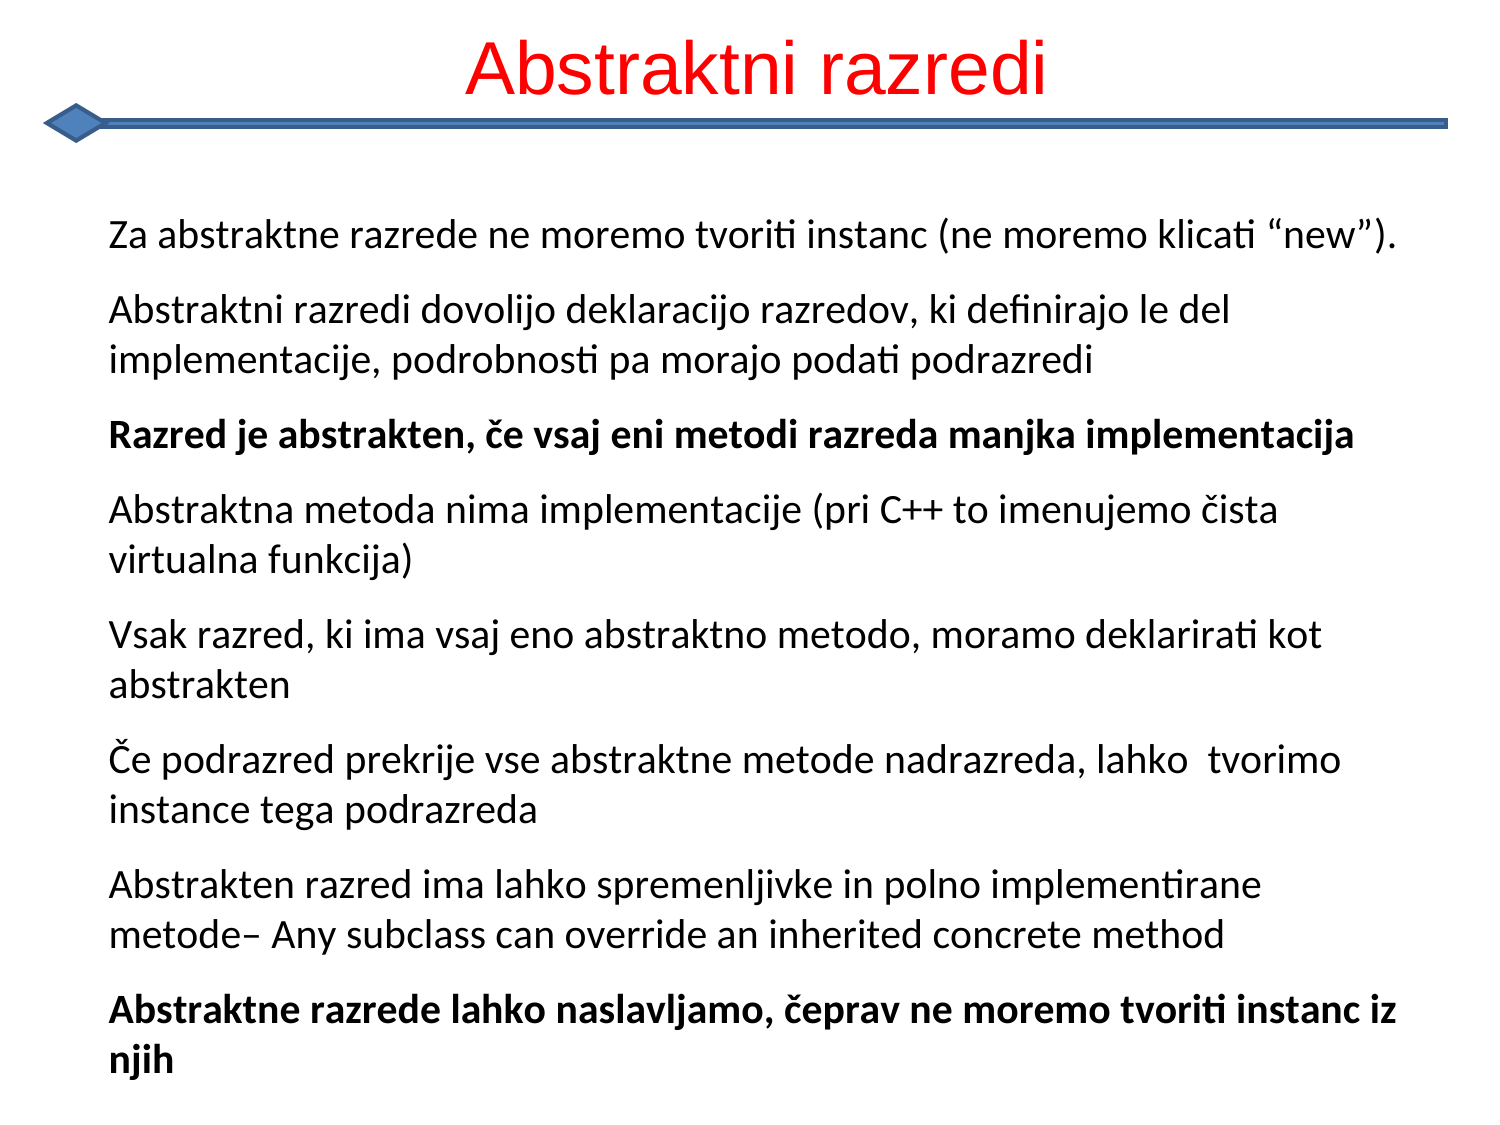

# Abstraktni razredi
Za abstraktne razrede ne moremo tvoriti instanc (ne moremo klicati “new”).
Abstraktni razredi dovolijo deklaracijo razredov, ki definirajo le del implementacije, podrobnosti pa morajo podati podrazredi
Razred je abstrakten, če vsaj eni metodi razreda manjka implementacija
Abstraktna metoda nima implementacije (pri C++ to imenujemo čista virtualna funkcija)
Vsak razred, ki ima vsaj eno abstraktno metodo, moramo deklarirati kot abstrakten
Če podrazred prekrije vse abstraktne metode nadrazreda, lahko tvorimo instance tega podrazreda
Abstrakten razred ima lahko spremenljivke in polno implementirane metode– Any subclass can override an inherited concrete method
Abstraktne razrede lahko naslavljamo, čeprav ne moremo tvoriti instanc iz njih